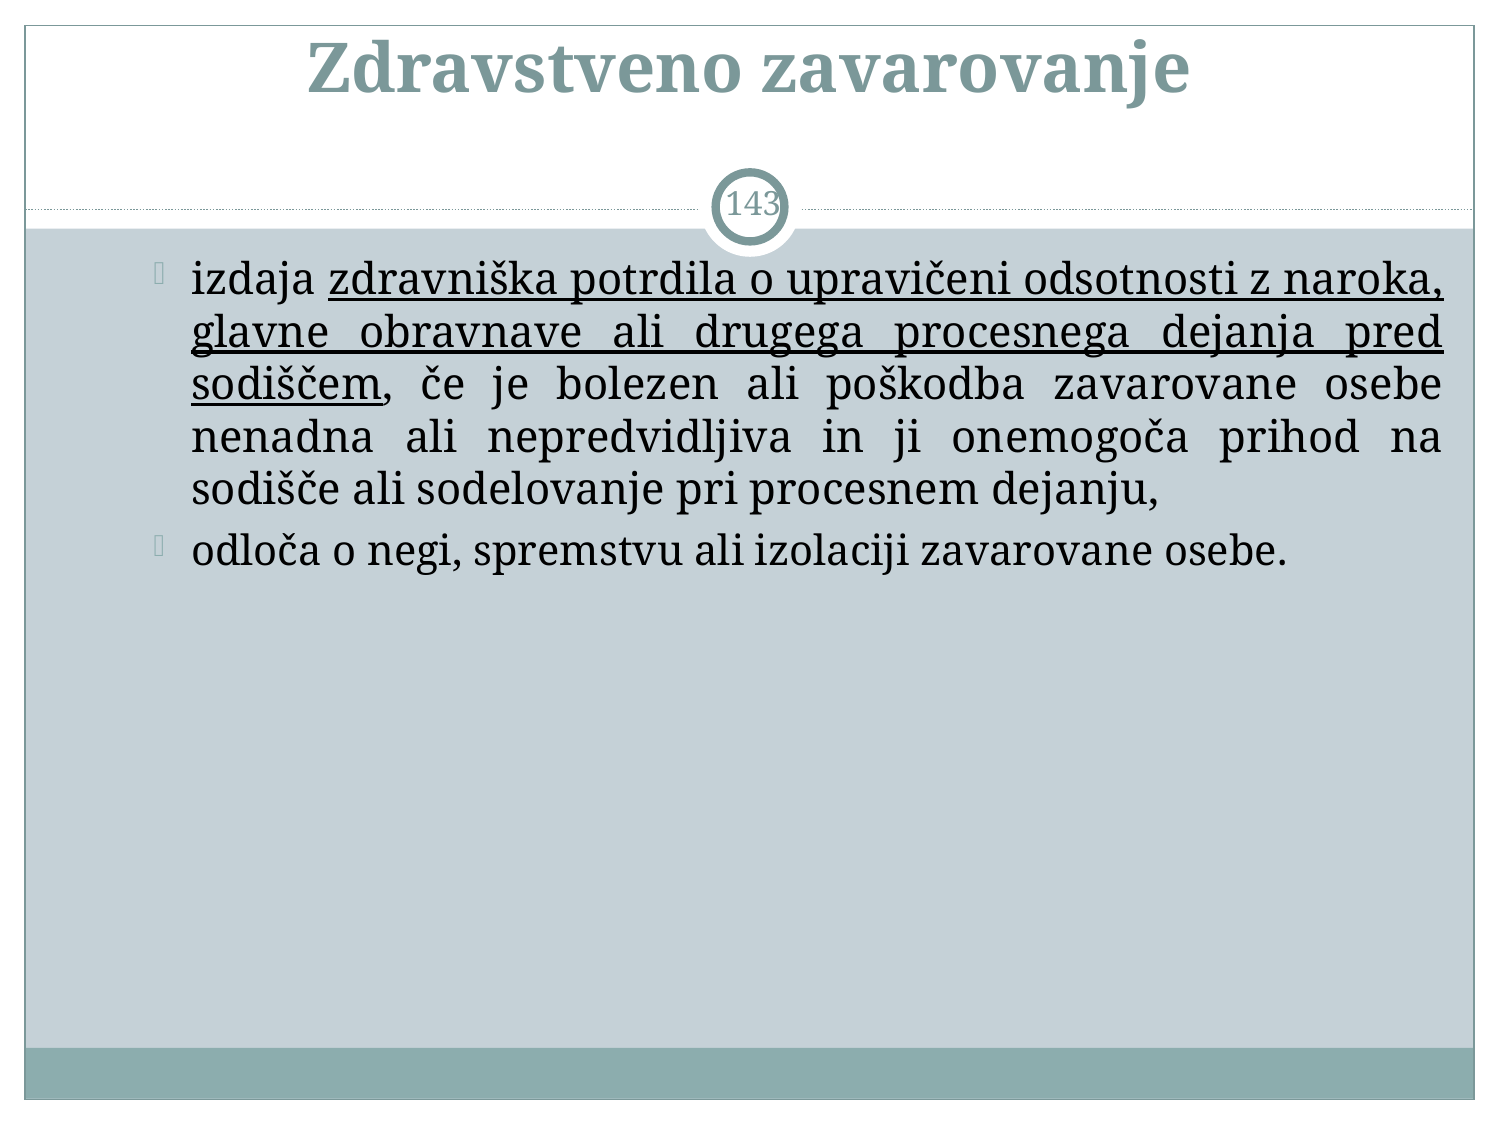

# Zdravstveno zavarovanje
izdaja zdravniška potrdila o upravičeni odsotnosti z naroka, glavne obravnave ali drugega procesnega dejanja pred sodiščem, če je bolezen ali poškodba zavarovane osebe nenadna ali nepredvidljiva in ji onemogoča prihod na sodišče ali sodelovanje pri procesnem dejanju,
odloča o negi, spremstvu ali izolaciji zavarovane osebe.